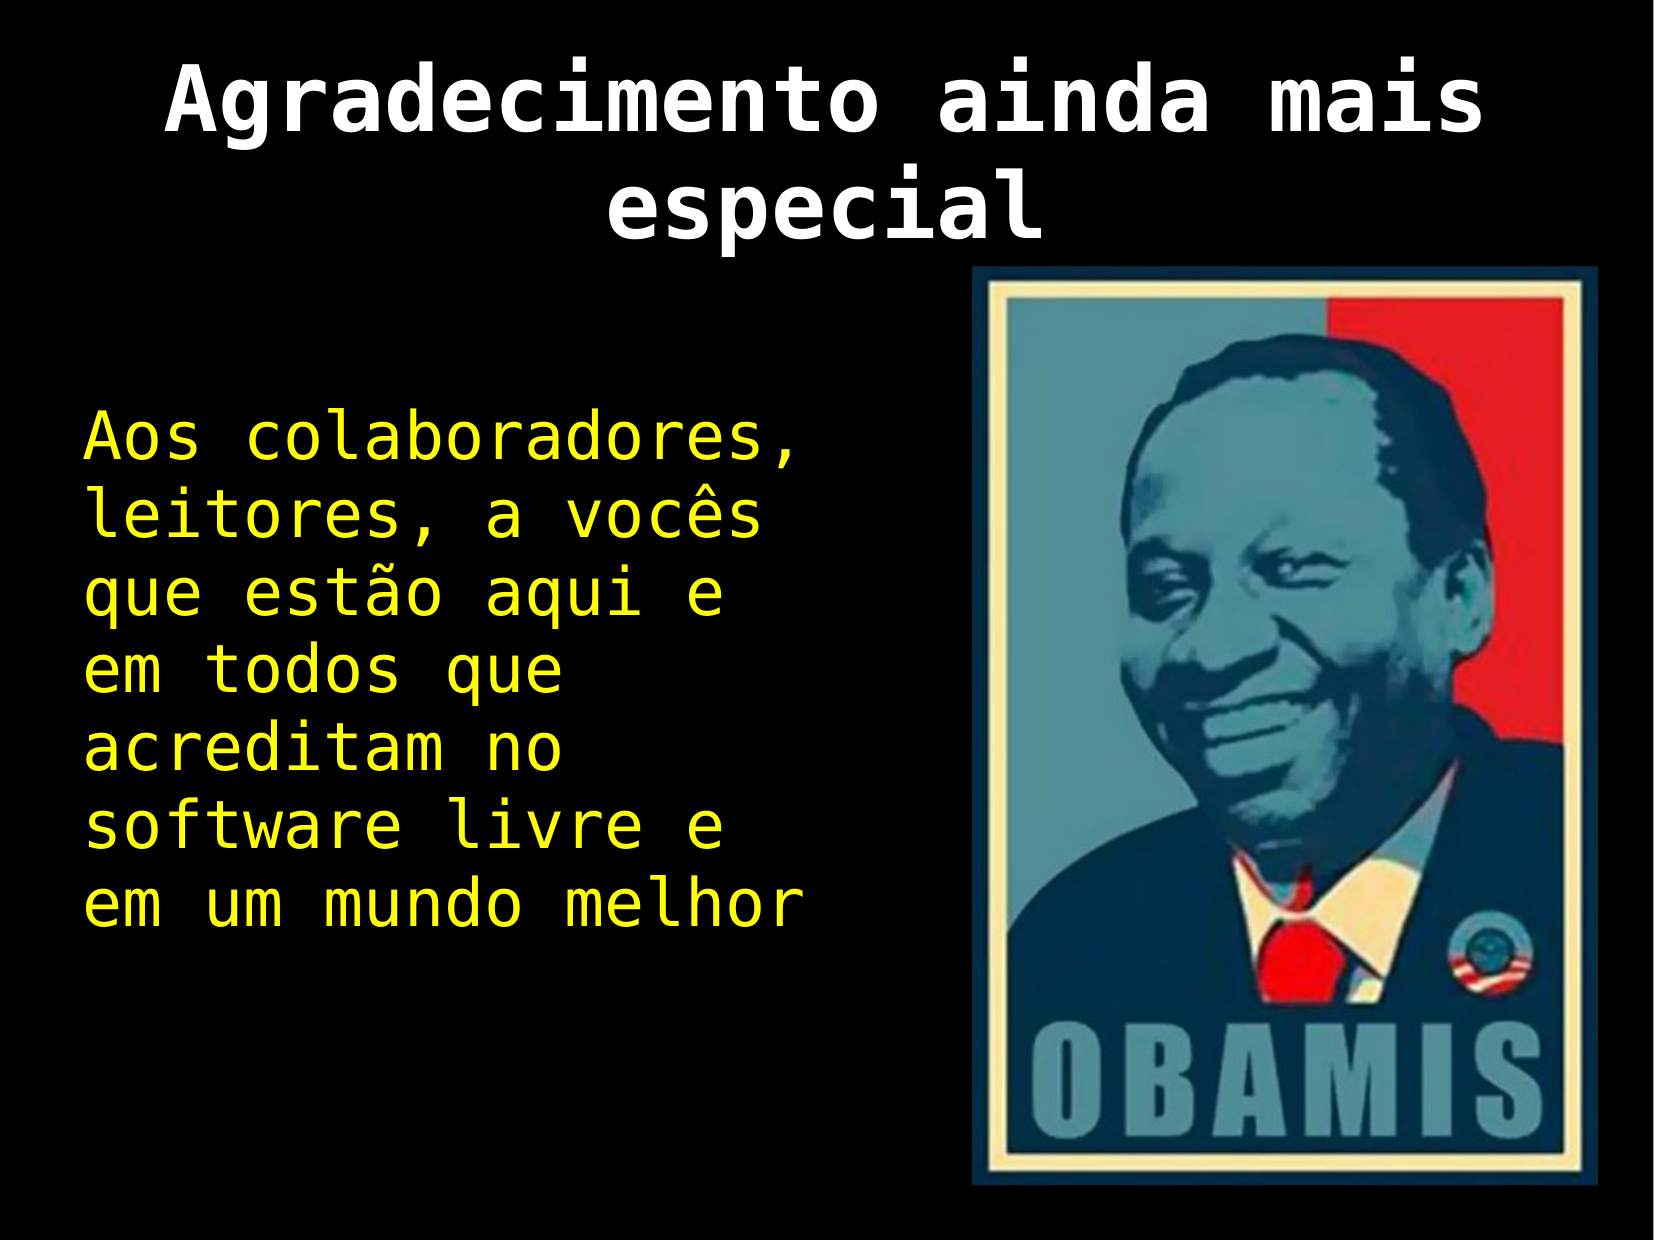

# Agradecimento ainda mais especial
Aos colaboradores, leitores, a vocês que estão aqui e em todos que acreditam no software livre e em um mundo melhor